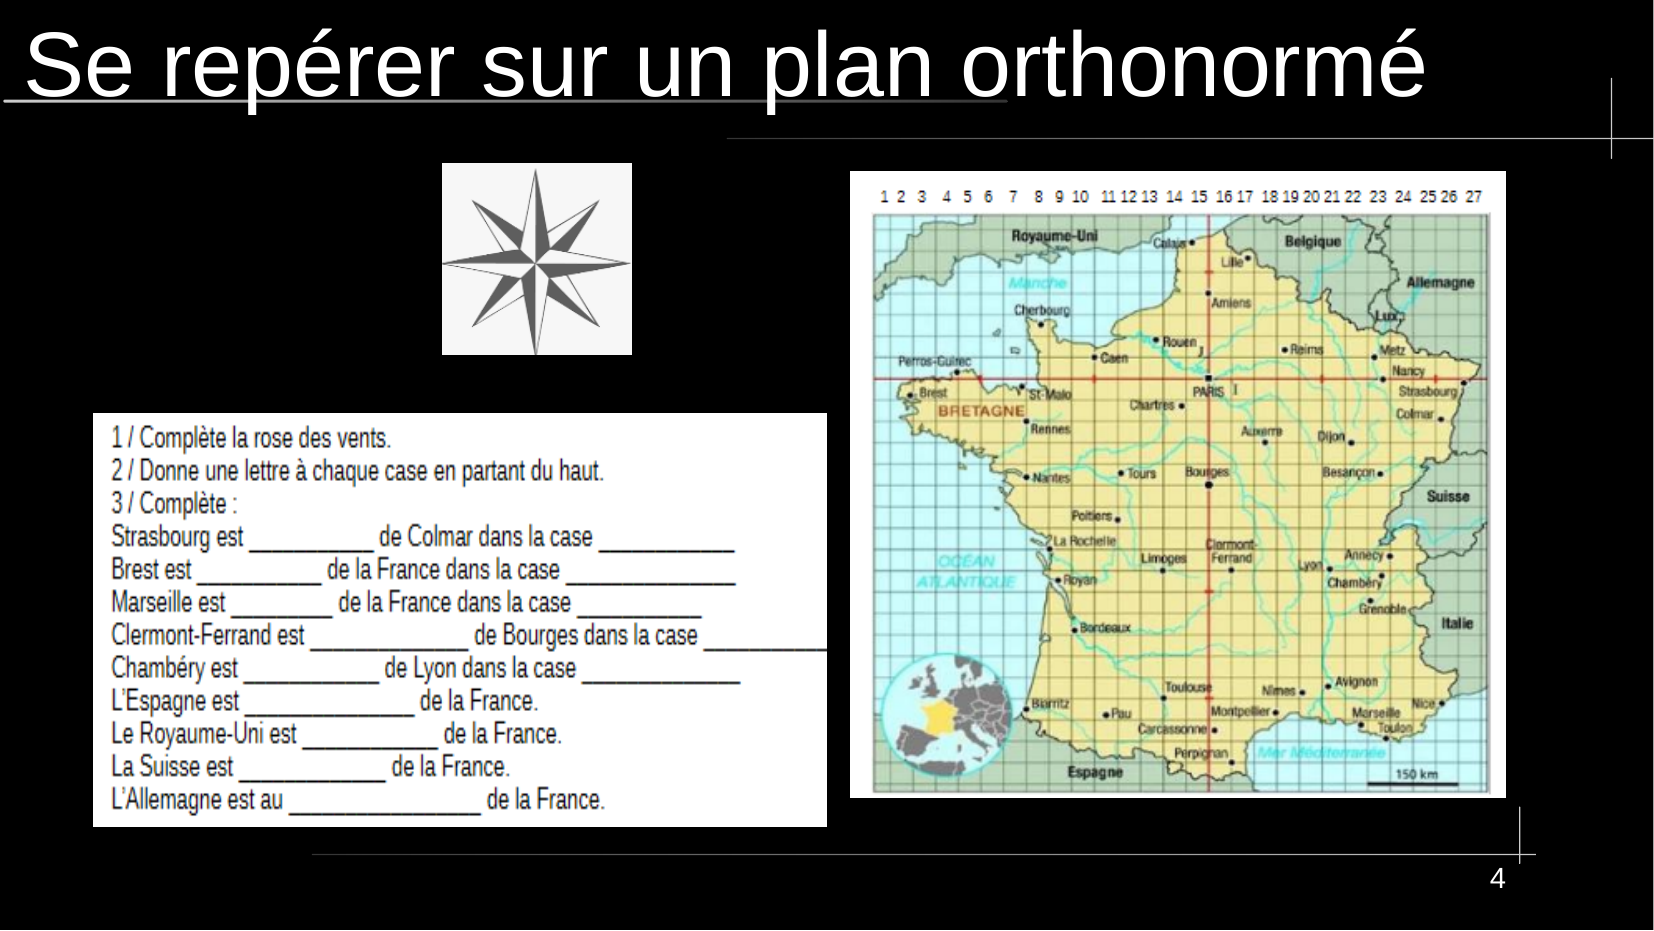

# Se repérer sur un plan orthonormé
4